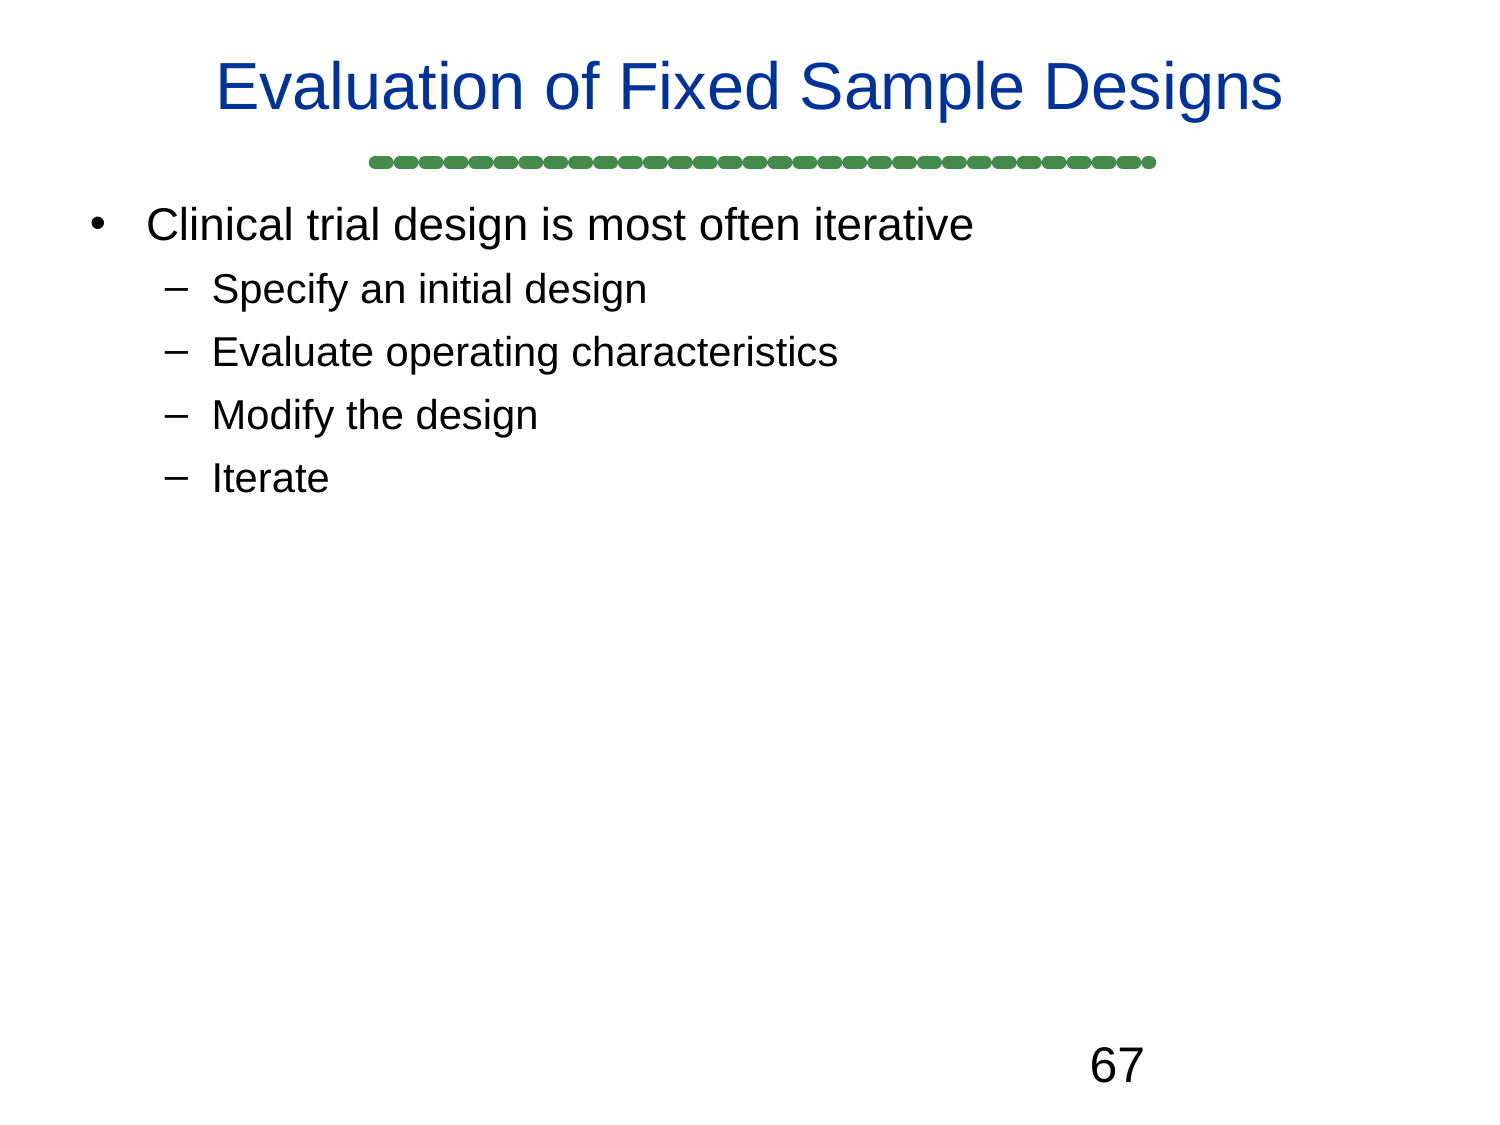

# Evaluation of Fixed Sample Designs
Clinical trial design is most often iterative
Specify an initial design
Evaluate operating characteristics
Modify the design
Iterate
67